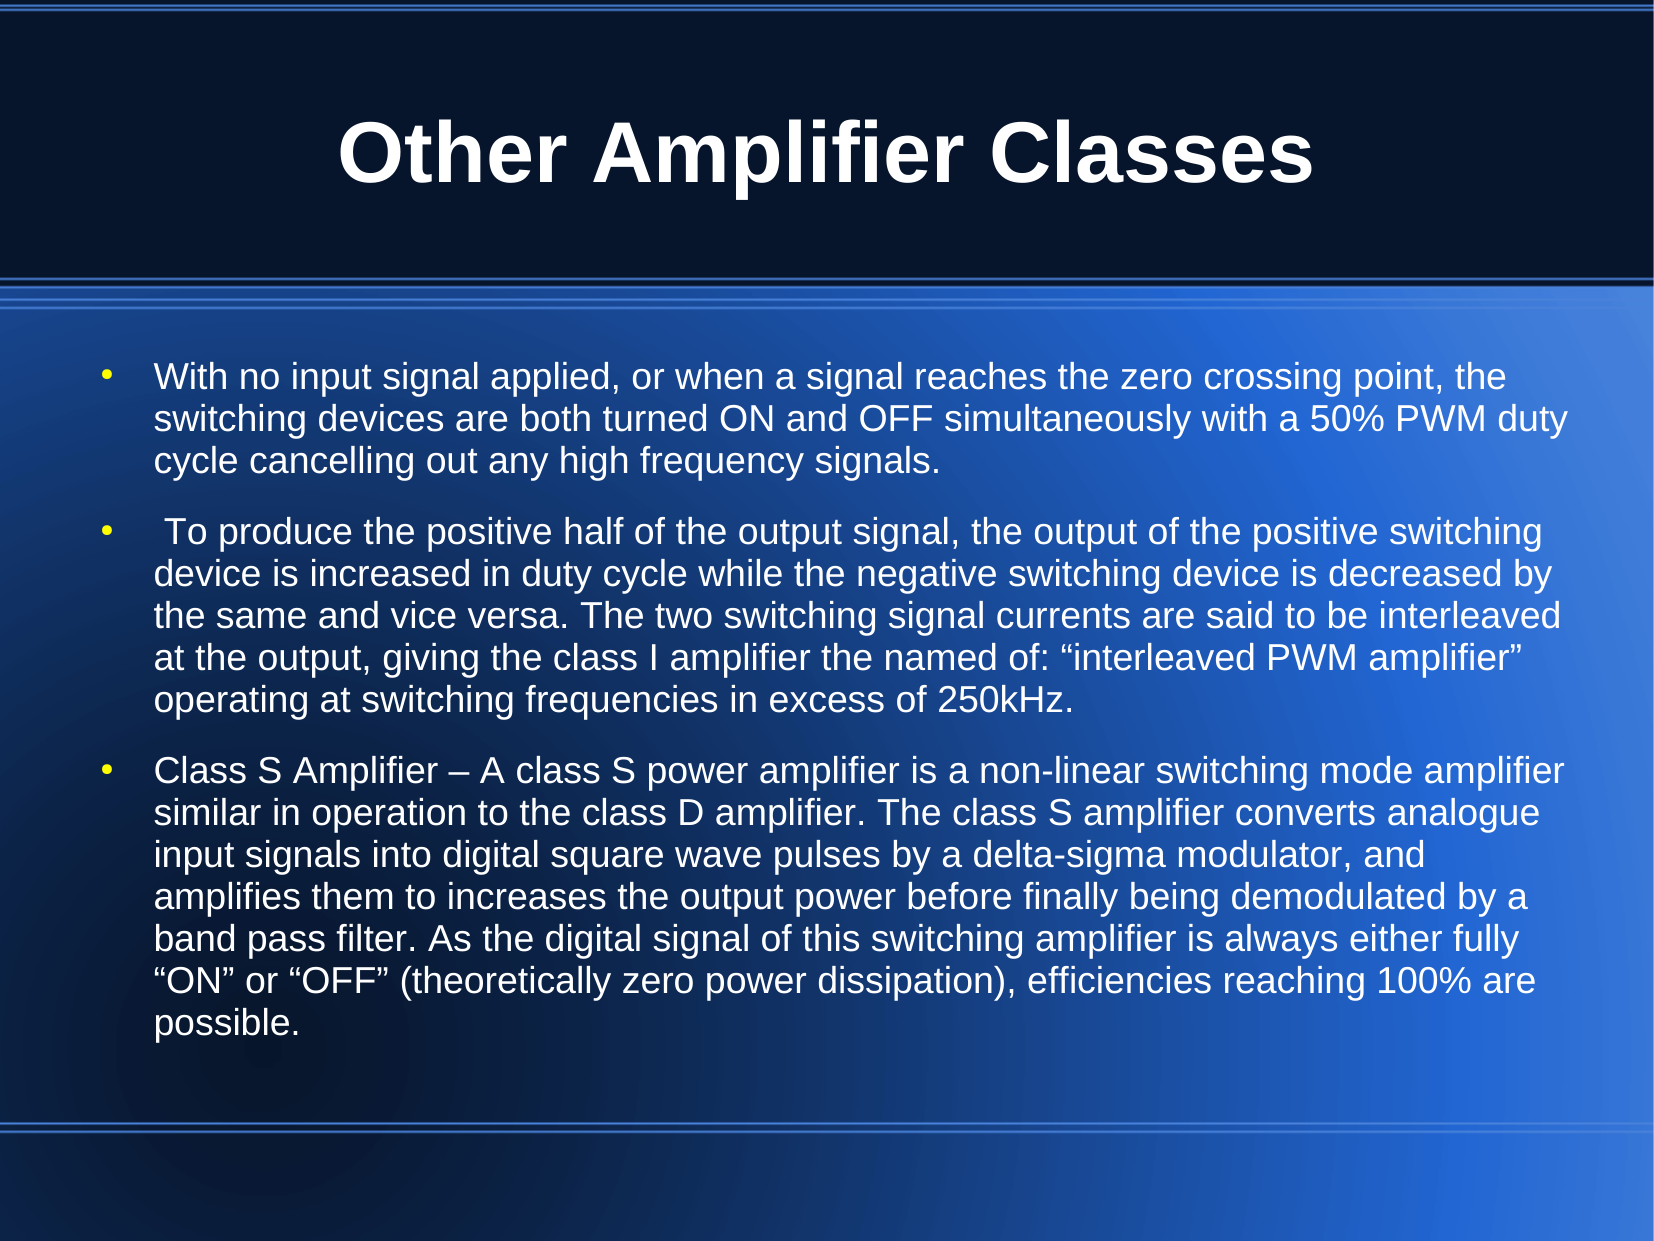

# Other Amplifier Classes
With no input signal applied, or when a signal reaches the zero crossing point, the switching devices are both turned ON and OFF simultaneously with a 50% PWM duty cycle cancelling out any high frequency signals.
 To produce the positive half of the output signal, the output of the positive switching device is increased in duty cycle while the negative switching device is decreased by the same and vice versa. The two switching signal currents are said to be interleaved at the output, giving the class I amplifier the named of: “interleaved PWM amplifier” operating at switching frequencies in excess of 250kHz.
Class S Amplifier – A class S power amplifier is a non-linear switching mode amplifier similar in operation to the class D amplifier. The class S amplifier converts analogue input signals into digital square wave pulses by a delta-sigma modulator, and amplifies them to increases the output power before finally being demodulated by a band pass filter. As the digital signal of this switching amplifier is always either fully “ON” or “OFF” (theoretically zero power dissipation), efficiencies reaching 100% are possible.